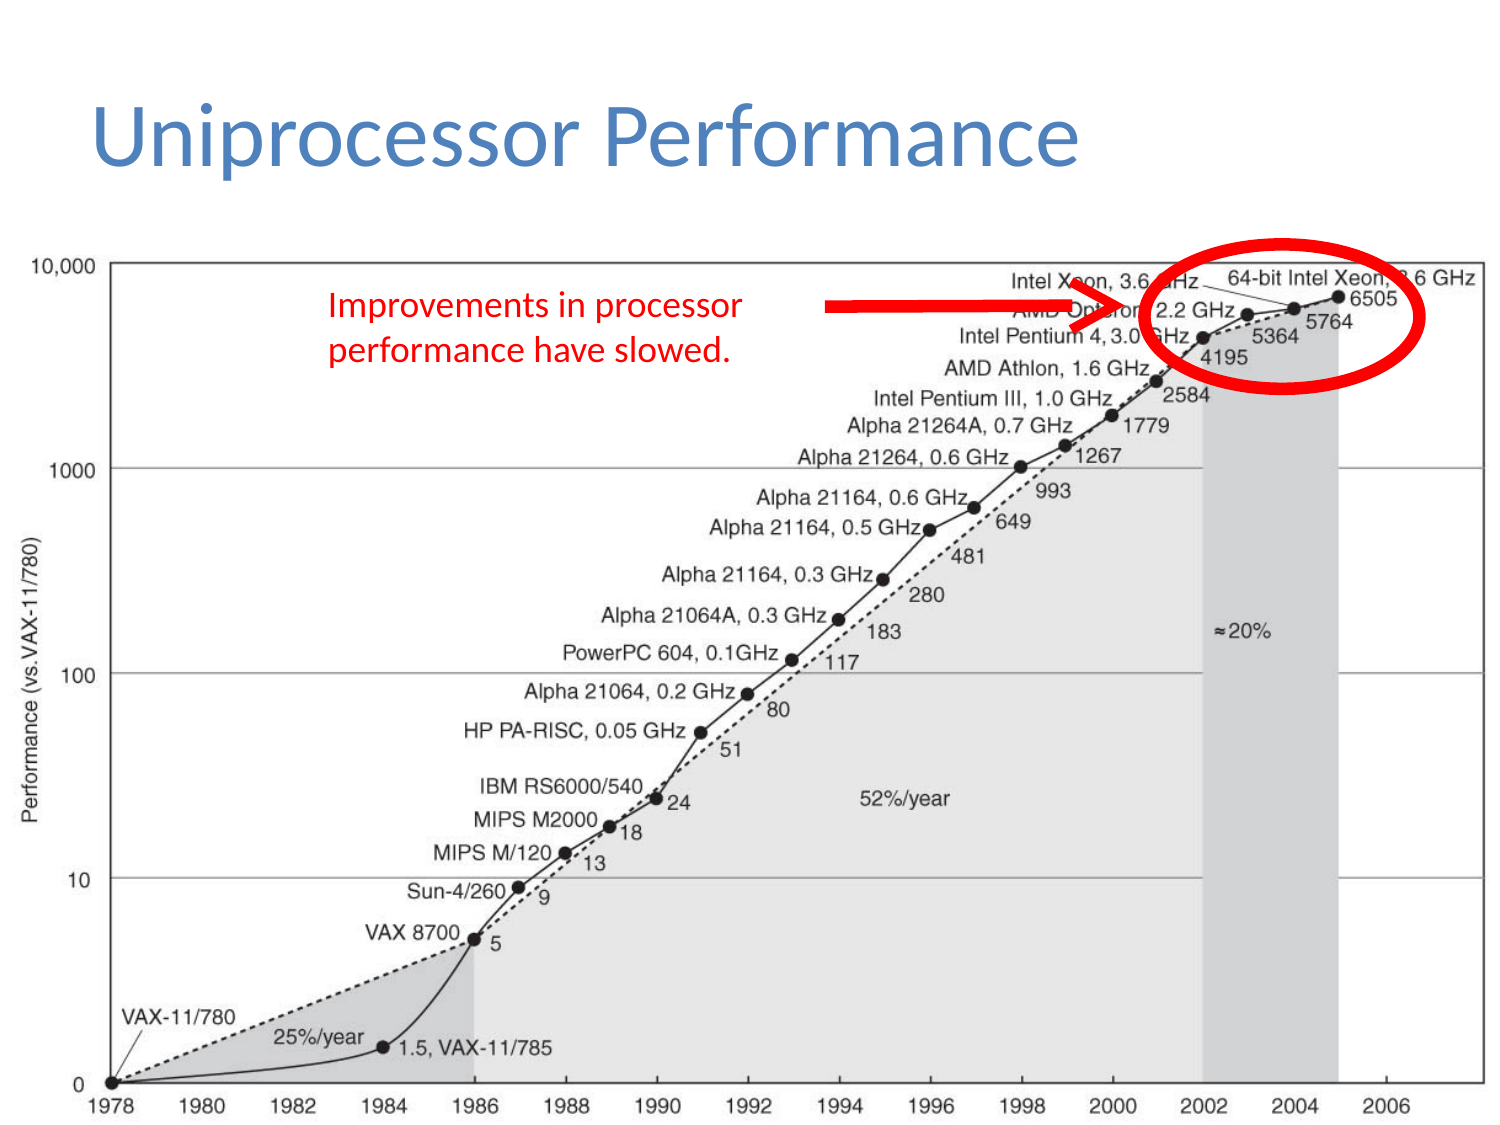

# Uniprocessor Performance
Improvements in processor
performance have slowed.
7/17/2013
Summer 2013 -- Lecture #14